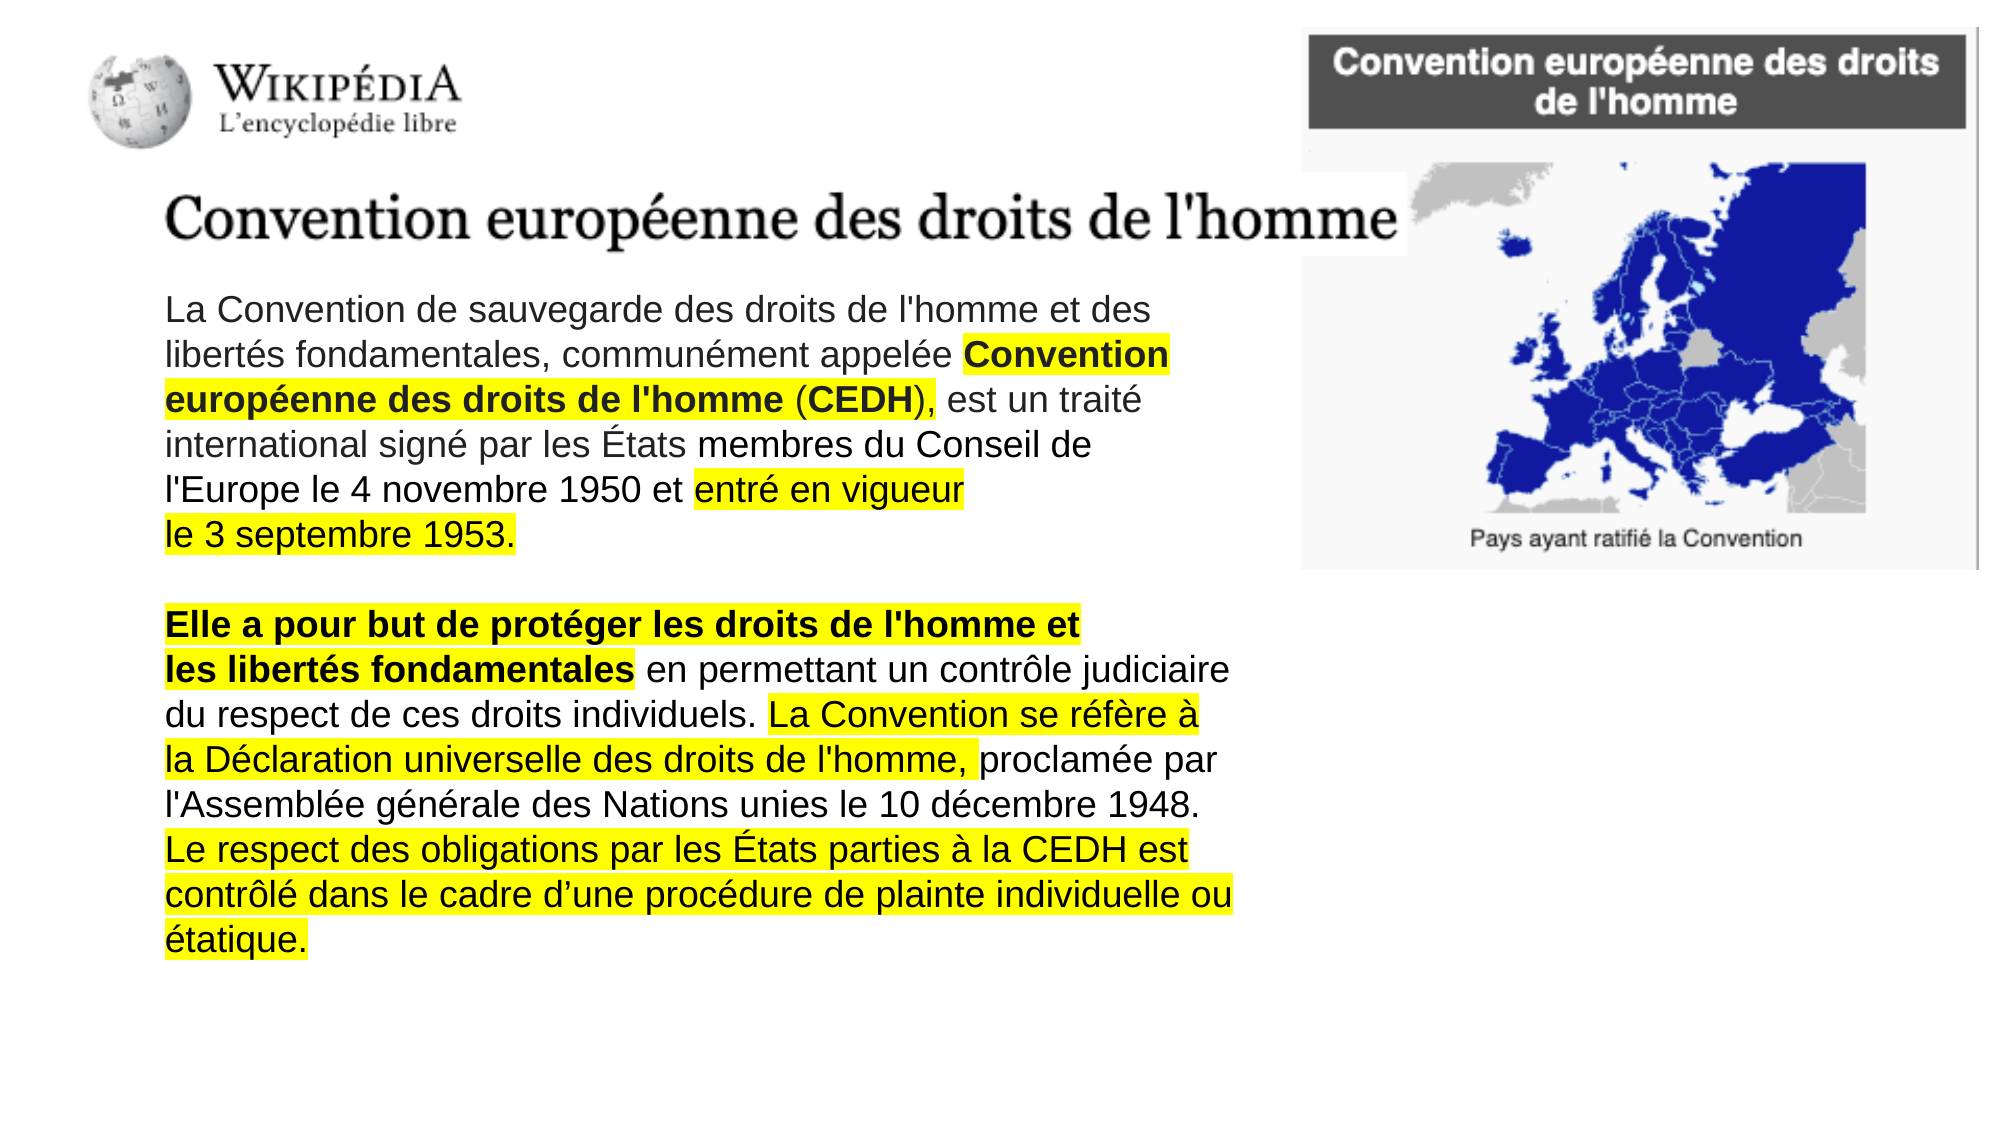

La Convention de sauvegarde des droits de l'homme et des libertés fondamentales, communément appelée Convention européenne des droits de l'homme (CEDH), est un traité international signé par les États membres du Conseil de l'Europe le 4 novembre 1950 et entré en vigueur le 3 septembre 1953.
Elle a pour but de protéger les droits de l'homme et les libertés fondamentales en permettant un contrôle judiciaire du respect de ces droits individuels. La Convention se réfère à la Déclaration universelle des droits de l'homme, proclamée par l'Assemblée générale des Nations unies le 10 décembre 1948.
Le respect des obligations par les États parties à la CEDH est contrôlé dans le cadre d’une procédure de plainte individuelle ou étatique.